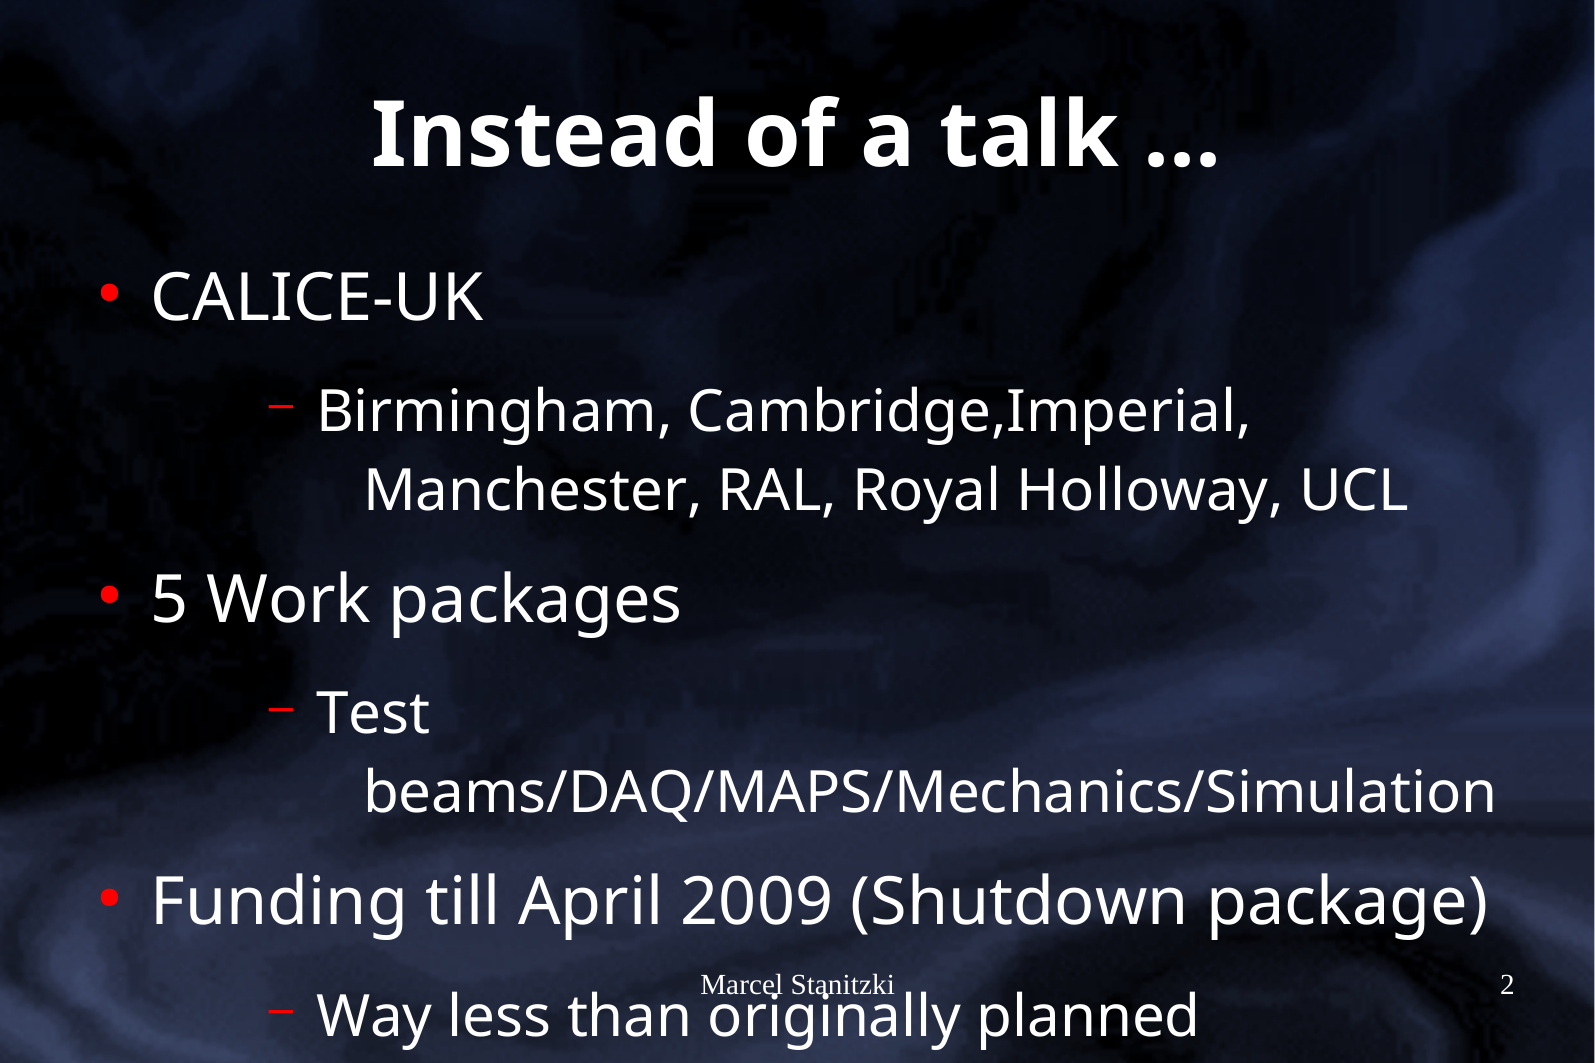

# Instead of a talk ...
CALICE-UK
Birmingham, Cambridge,Imperial, Manchester, RAL, Royal Holloway, UCL
5 Work packages
Test beams/DAQ/MAPS/Mechanics/Simulation
Funding till April 2009 (Shutdown package)
Way less than originally planned
Marcel Stanitzki
2